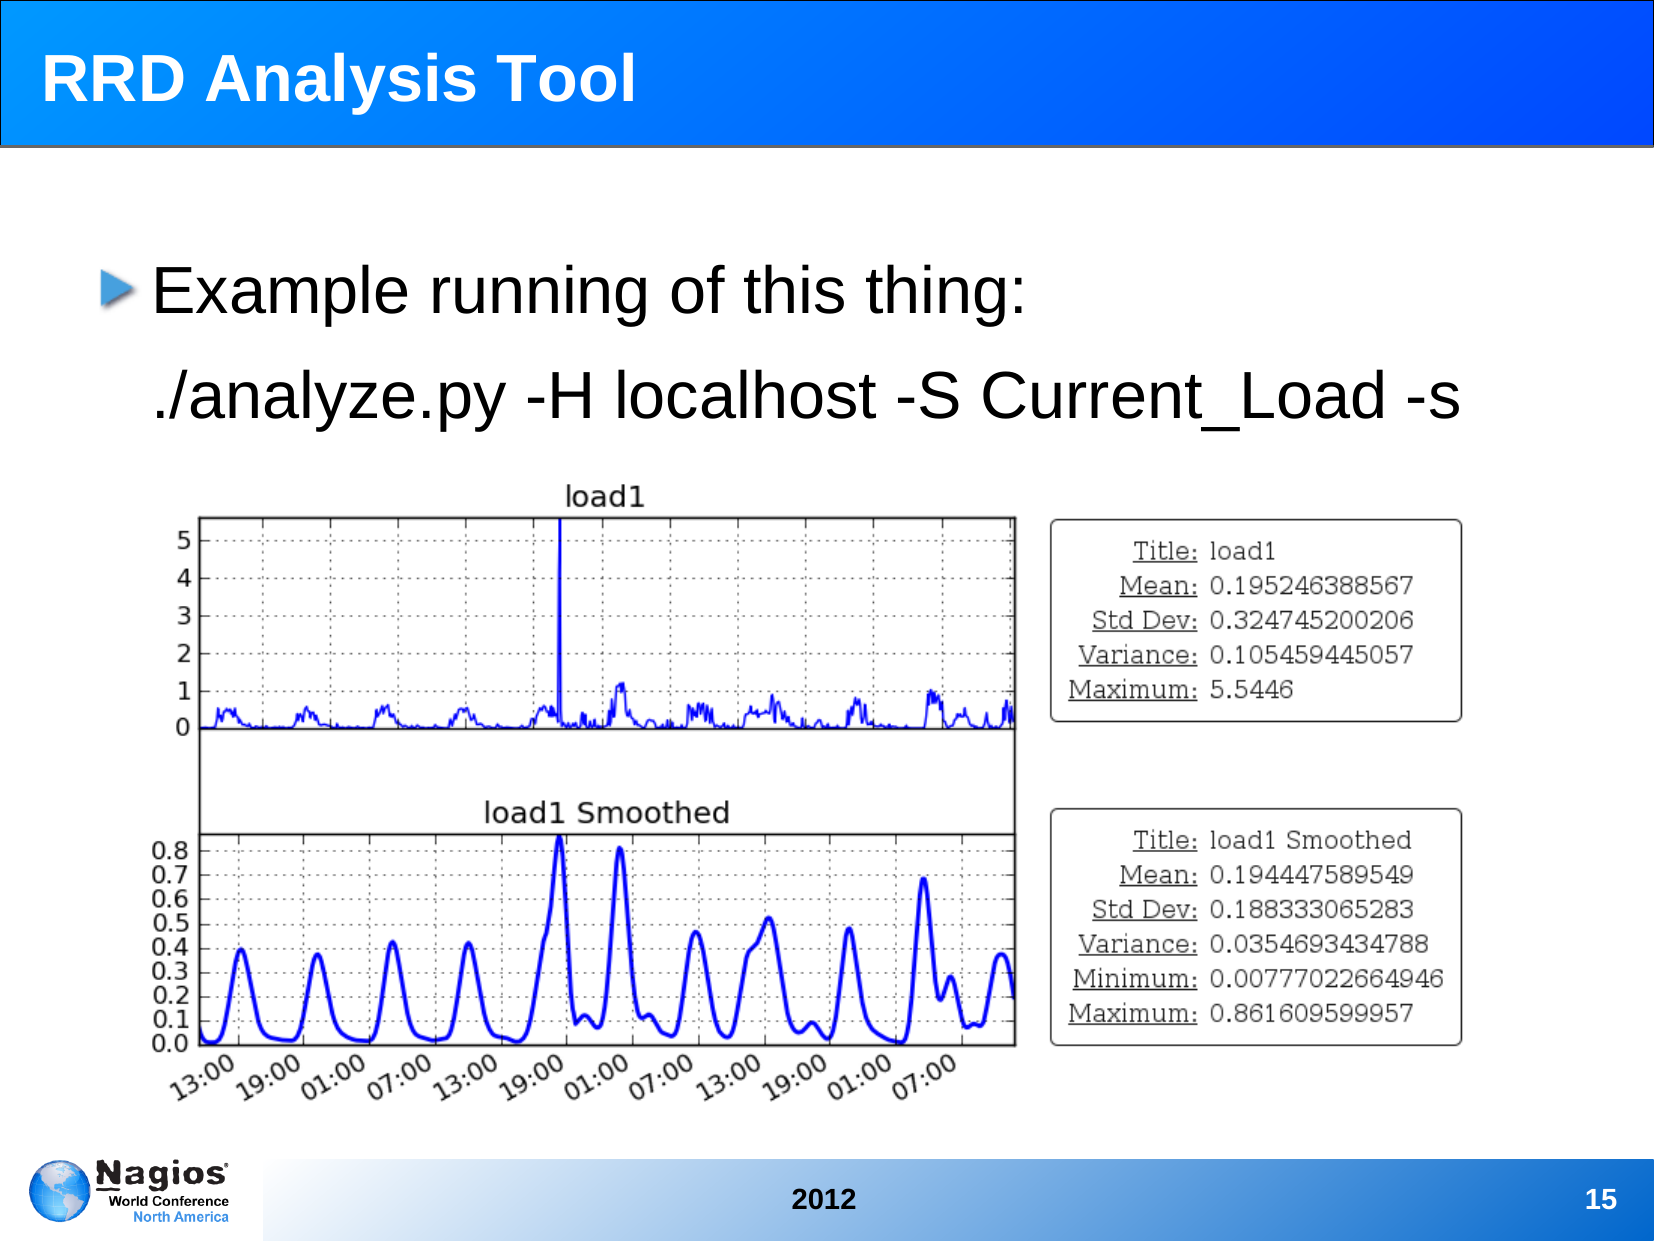

# RRD Analysis Tool
Example running of this thing:
./analyze.py -H localhost -S Current_Load -s
2011
15